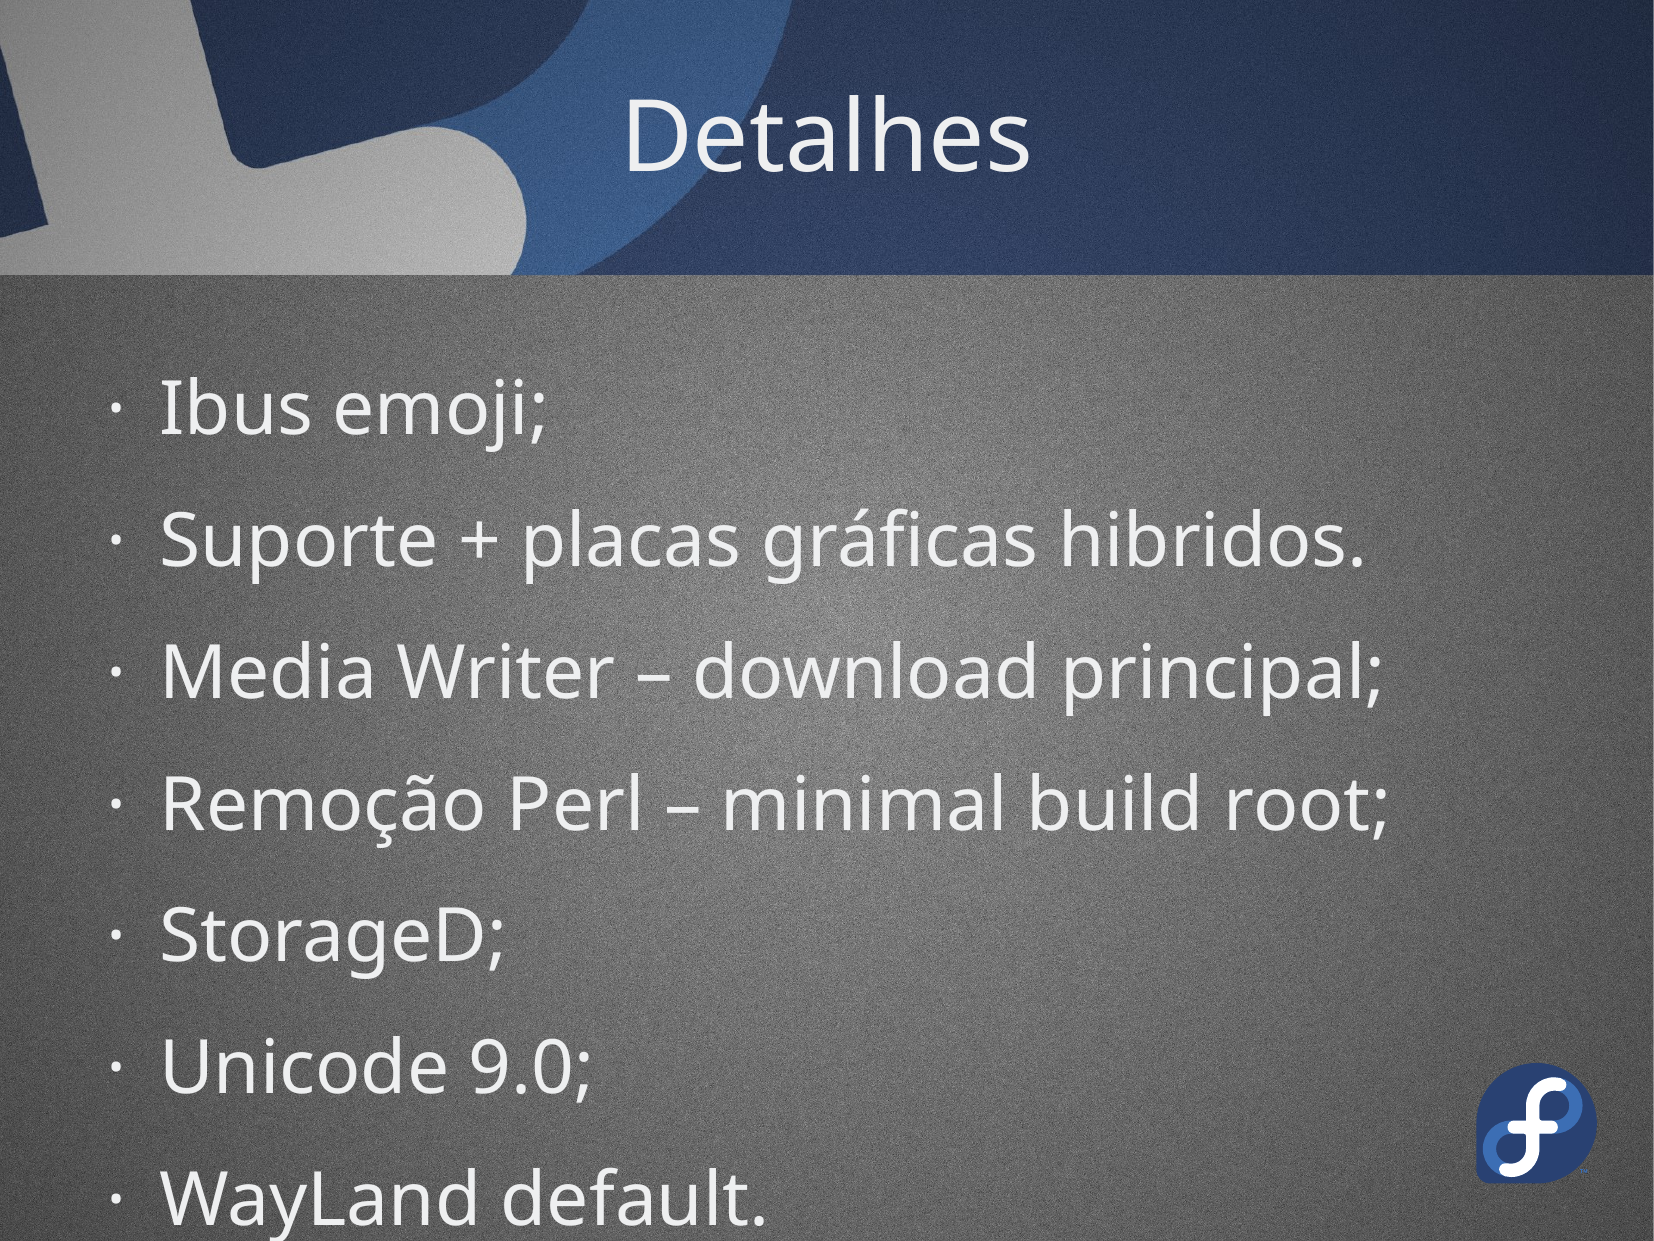

# Detalhes
Ibus emoji;
Suporte + placas gráficas hibridos.
Media Writer – download principal;
Remoção Perl – minimal build root;
StorageD;
Unicode 9.0;
WayLand default.